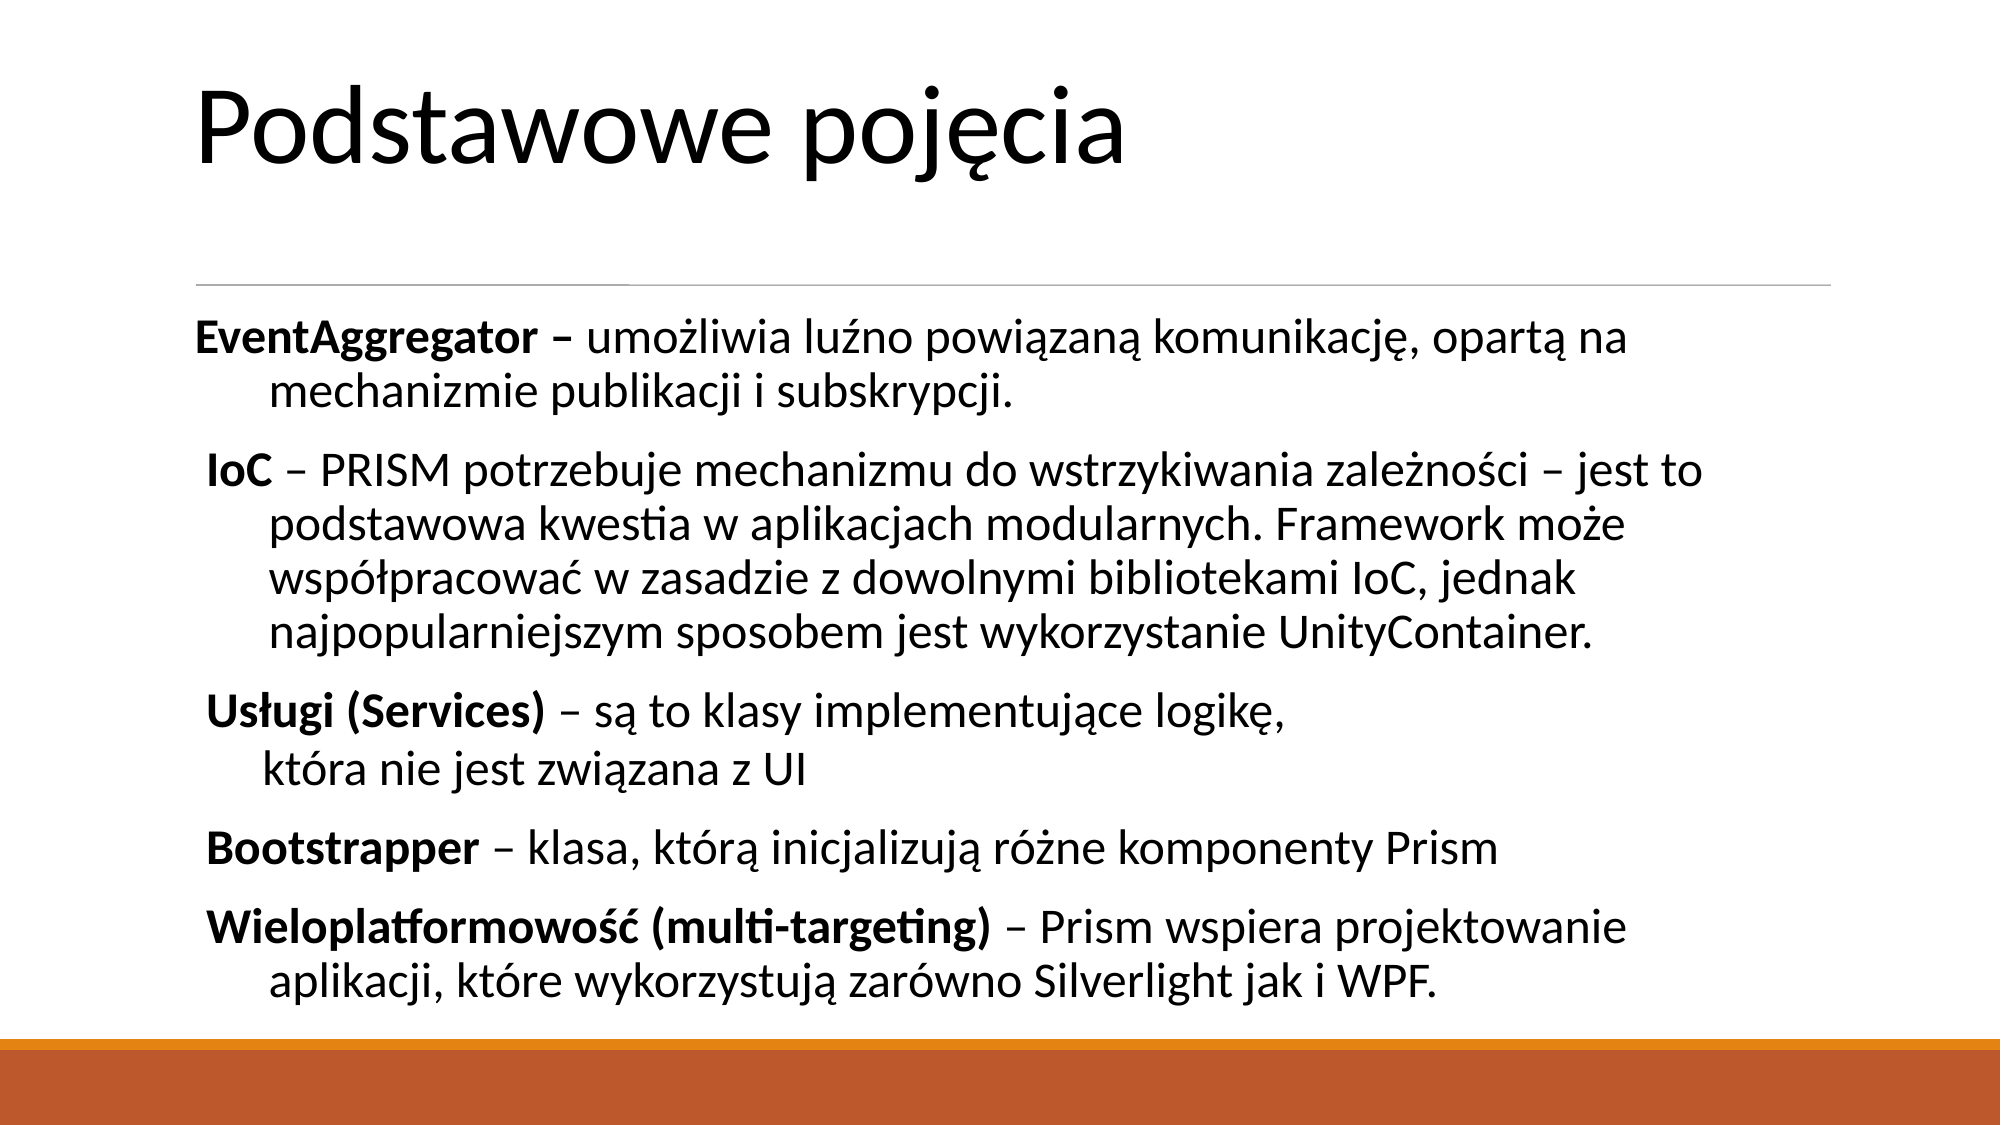

# Podstawowe pojęcia
EventAggregator – umożliwia luźno powiązaną komunikację, opartą na 			mechanizmie publikacji i subskrypcji.
IoC – PRISM potrzebuje mechanizmu do wstrzykiwania zależności – jest to 		podstawowa kwestia w aplikacjach modularnych. Framework może 			współpracować w zasadzie z dowolnymi bibliotekami IoC, jednak 				najpopularniejszym sposobem jest wykorzystanie UnityContainer.
Usługi (Services) – są to klasy implementujące logikę,
 która nie jest związana z UI
Bootstrapper – klasa, którą inicjalizują różne komponenty Prism
Wieloplatformowość (multi-targeting) – Prism wspiera projektowanie 			aplikacji, które wykorzystują zarówno Silverlight jak i WPF.